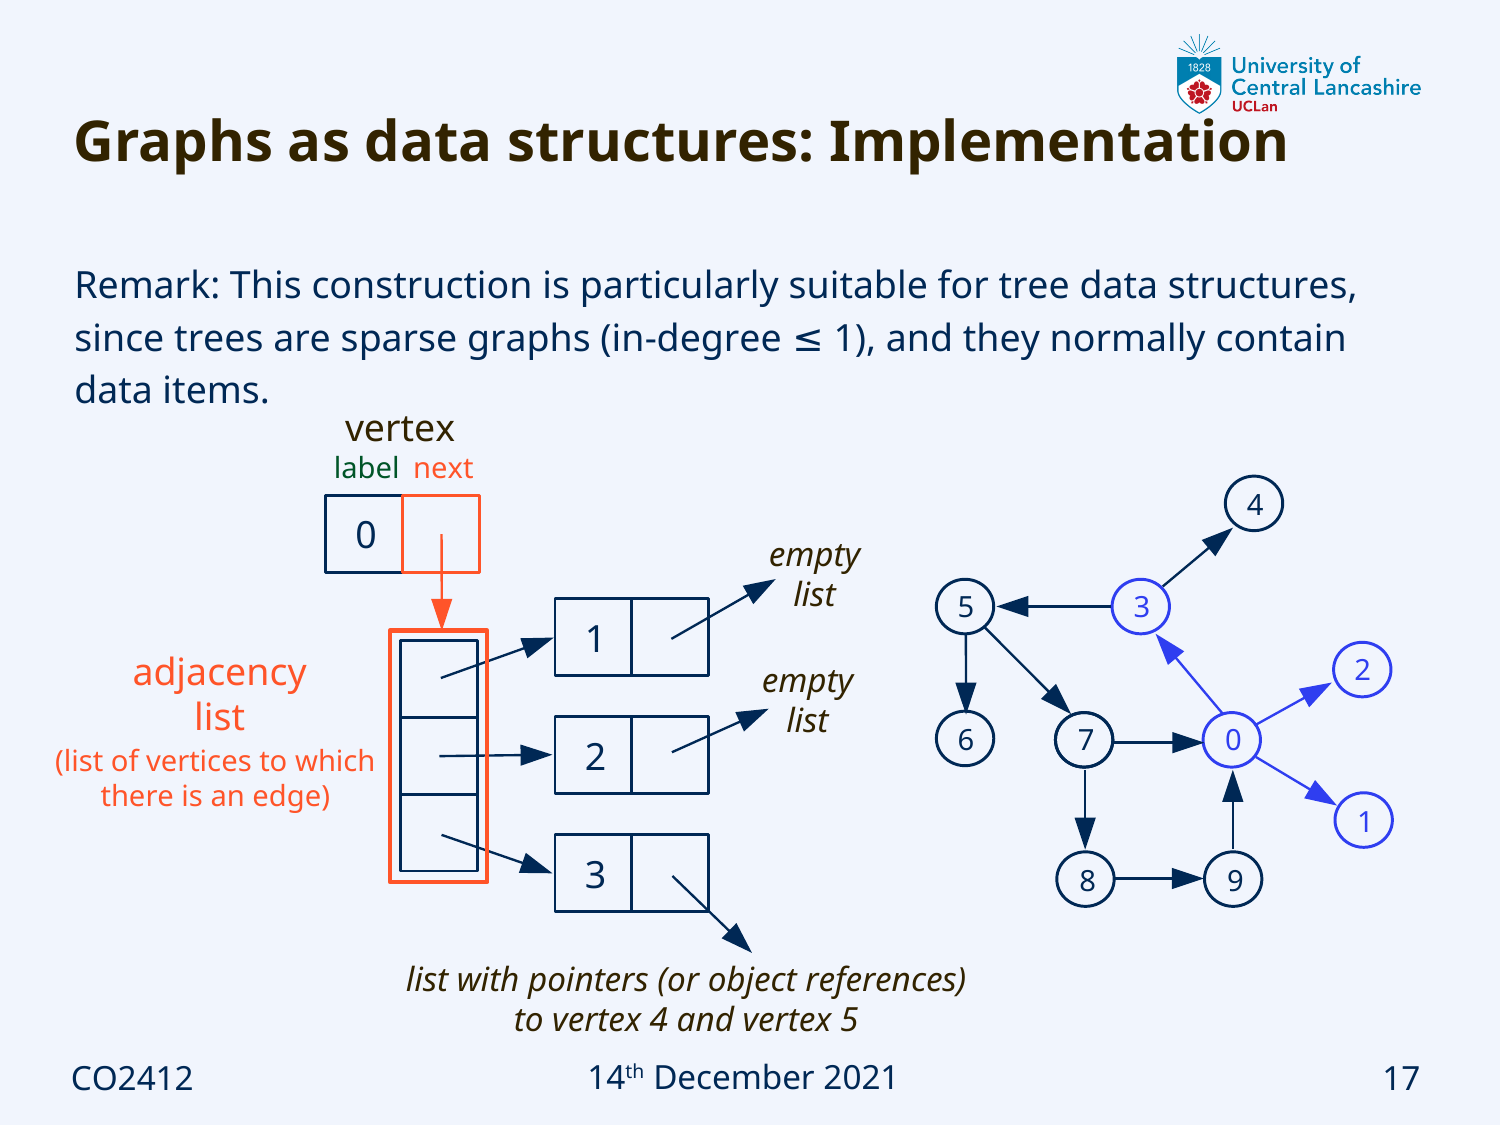

# Graphs as data structures: Implementation
Remark: This construction is particularly suitable for tree data structures, since trees are sparse graphs (in-degree ≤ 1), and they normally contain data items.
vertex
label
next
4
0
empty list
5
3
1
adjacency list
2
empty list
6
7
0
2
(list of vertices to which there is an edge)
1
3
8
9
list with pointers (or object references) to vertex 4 and vertex 5